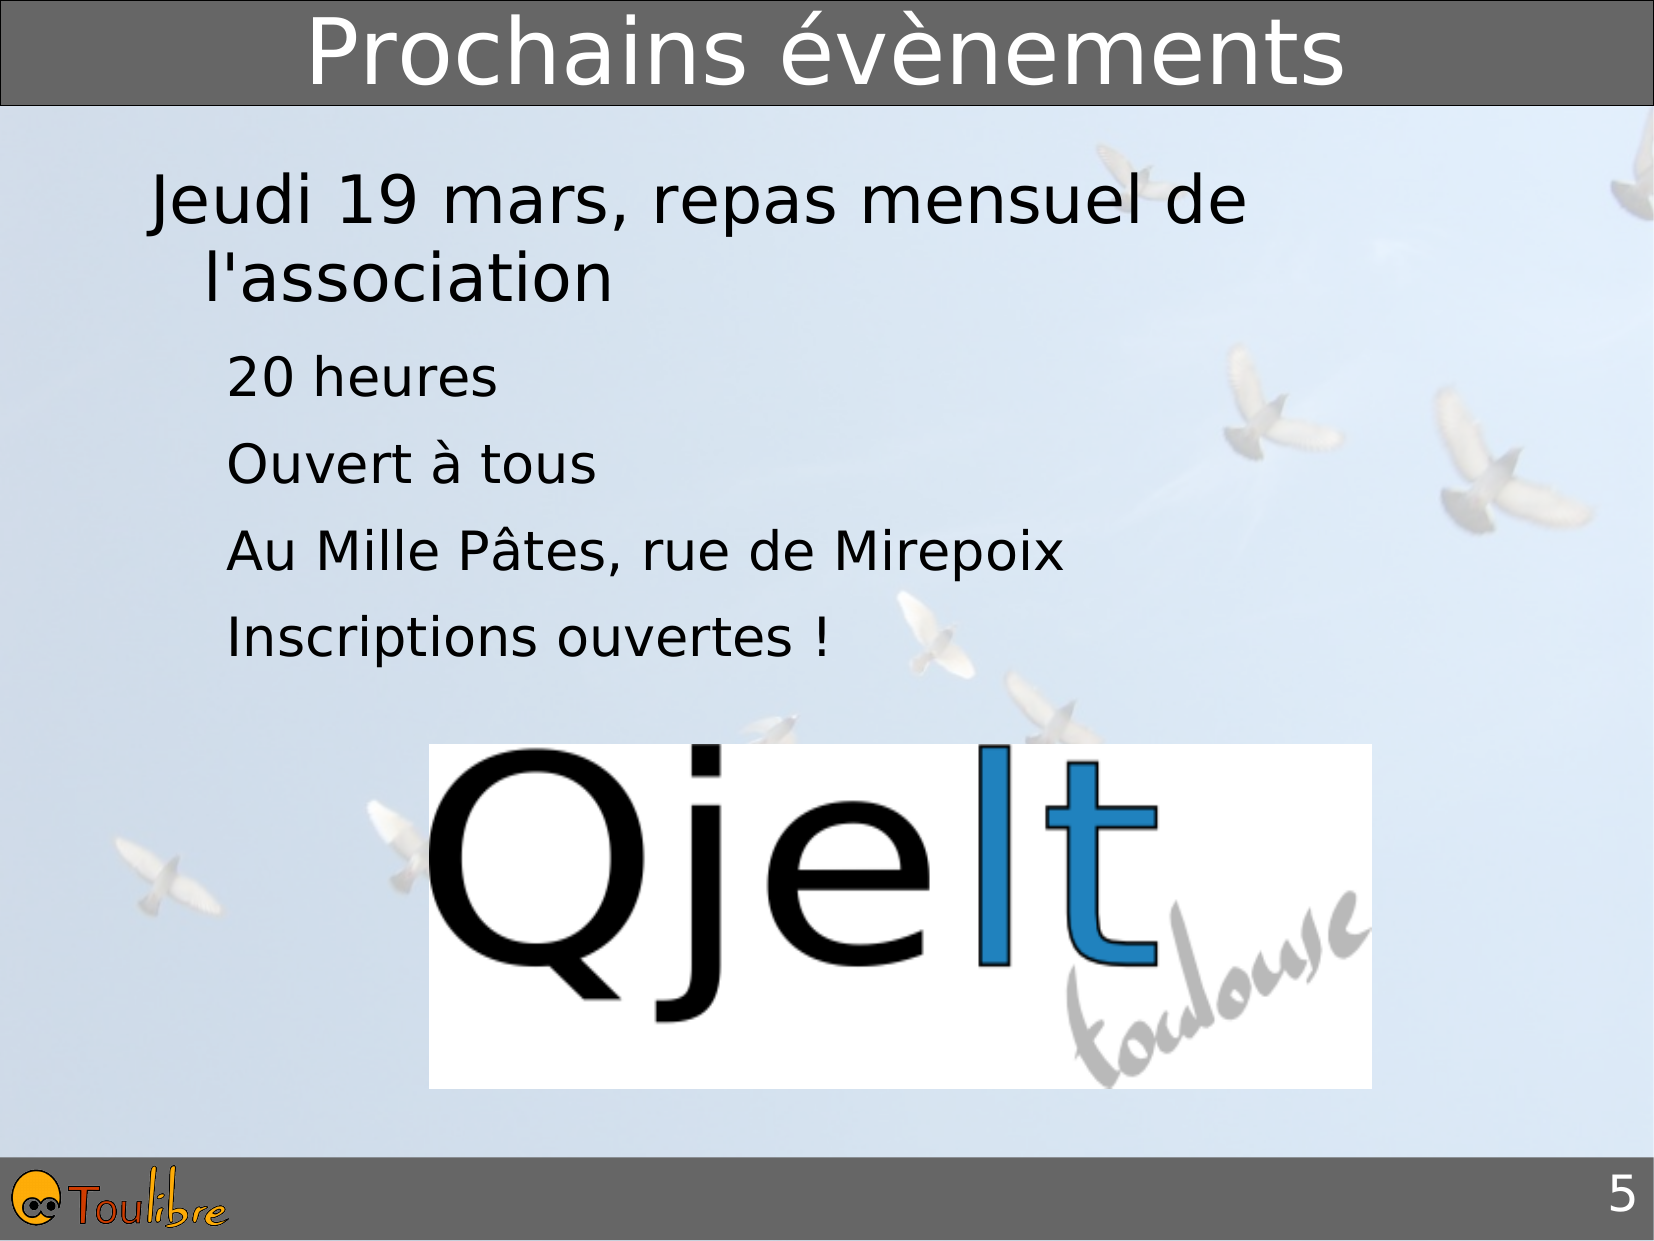

# Prochains évènements
Jeudi 19 mars, repas mensuel de l'association
20 heures
Ouvert à tous
Au Mille Pâtes, rue de Mirepoix
Inscriptions ouvertes !